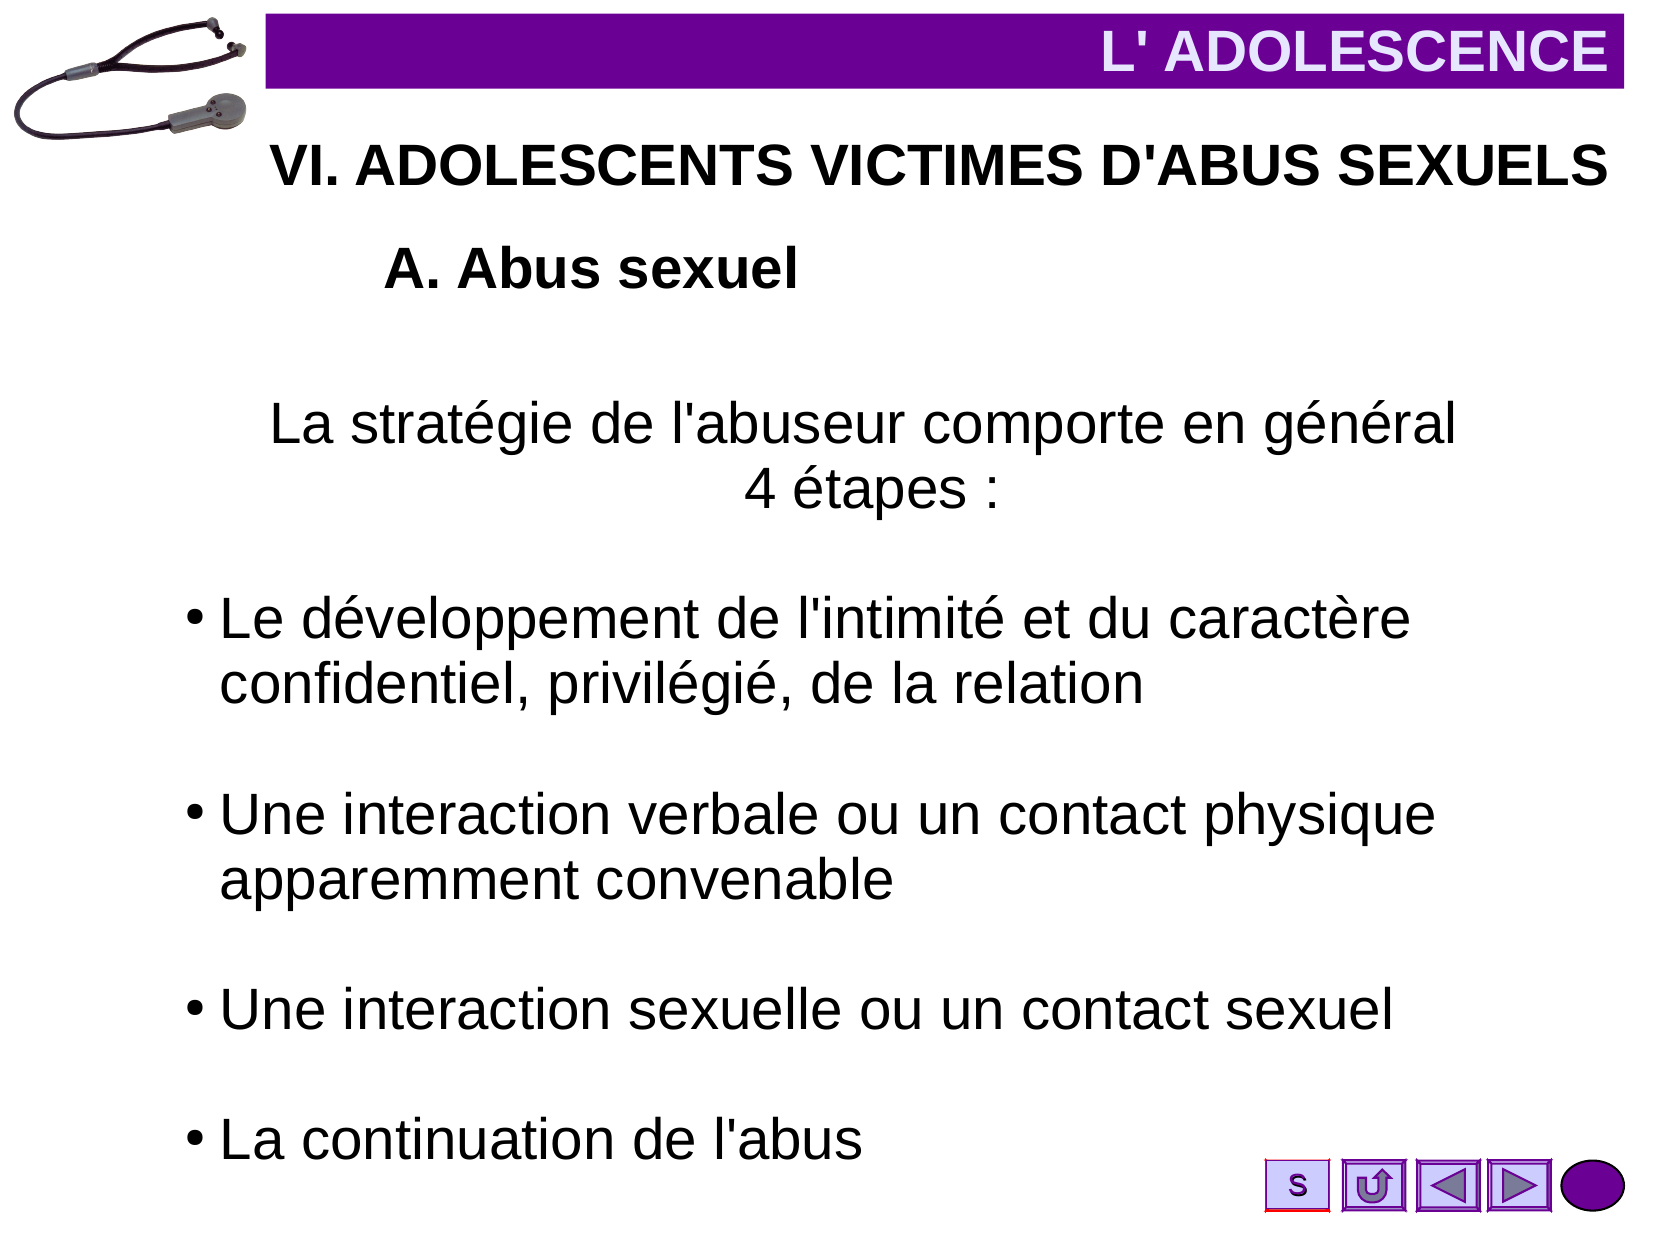

L' ADOLESCENCE
VI. ADOLESCENTS VICTIMES D'ABUS SEXUELS
A. Abus sexuel
La stratégie de l'abuseur comporte en général
 4 étapes :
Le développement de l'intimité et du caractère confidentiel, privilégié, de la relation
Une interaction verbale ou un contact physique apparemment convenable
Une interaction sexuelle ou un contact sexuel
La continuation de l'abus